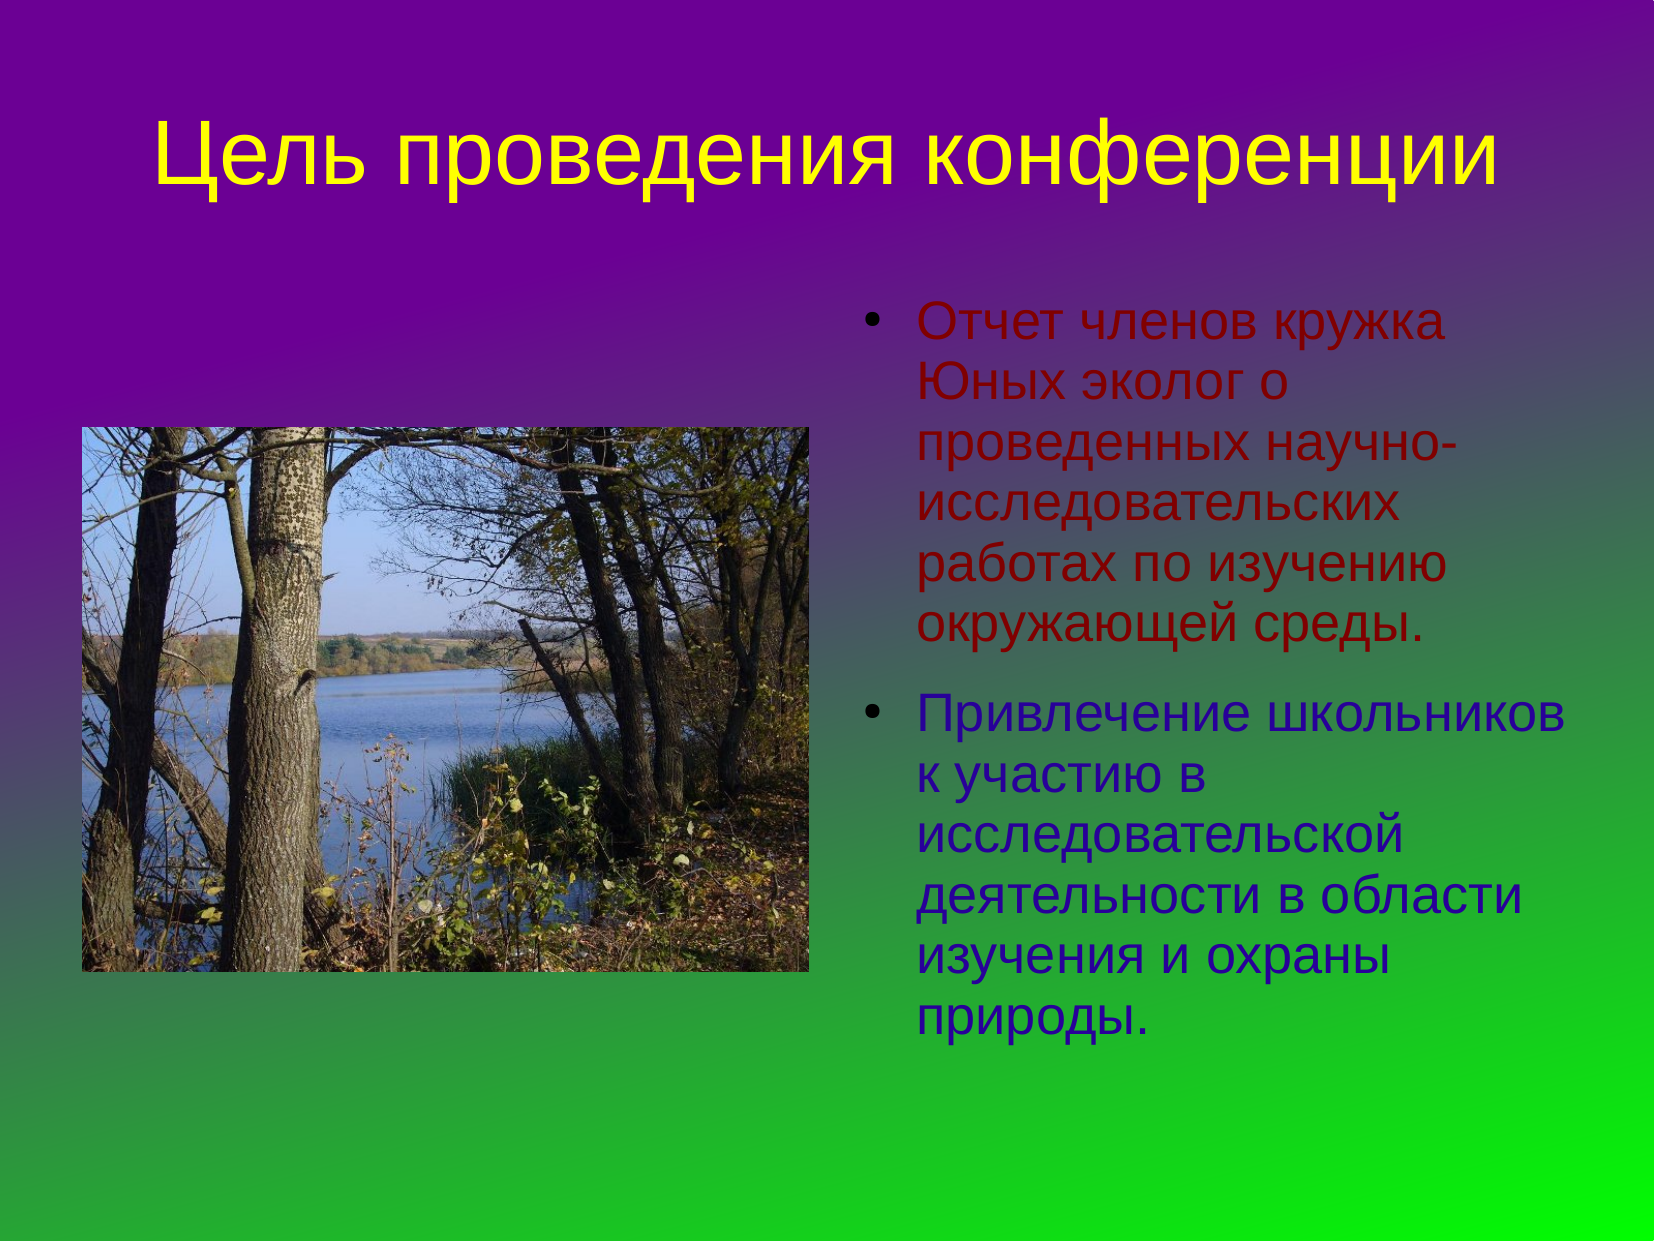

# Цель проведения конференции
Отчет членов кружка Юных эколог о проведенных научно-исследовательских работах по изучению окружающей среды.
Привлечение школьников к участию в исследовательской деятельности в области изучения и охраны природы.